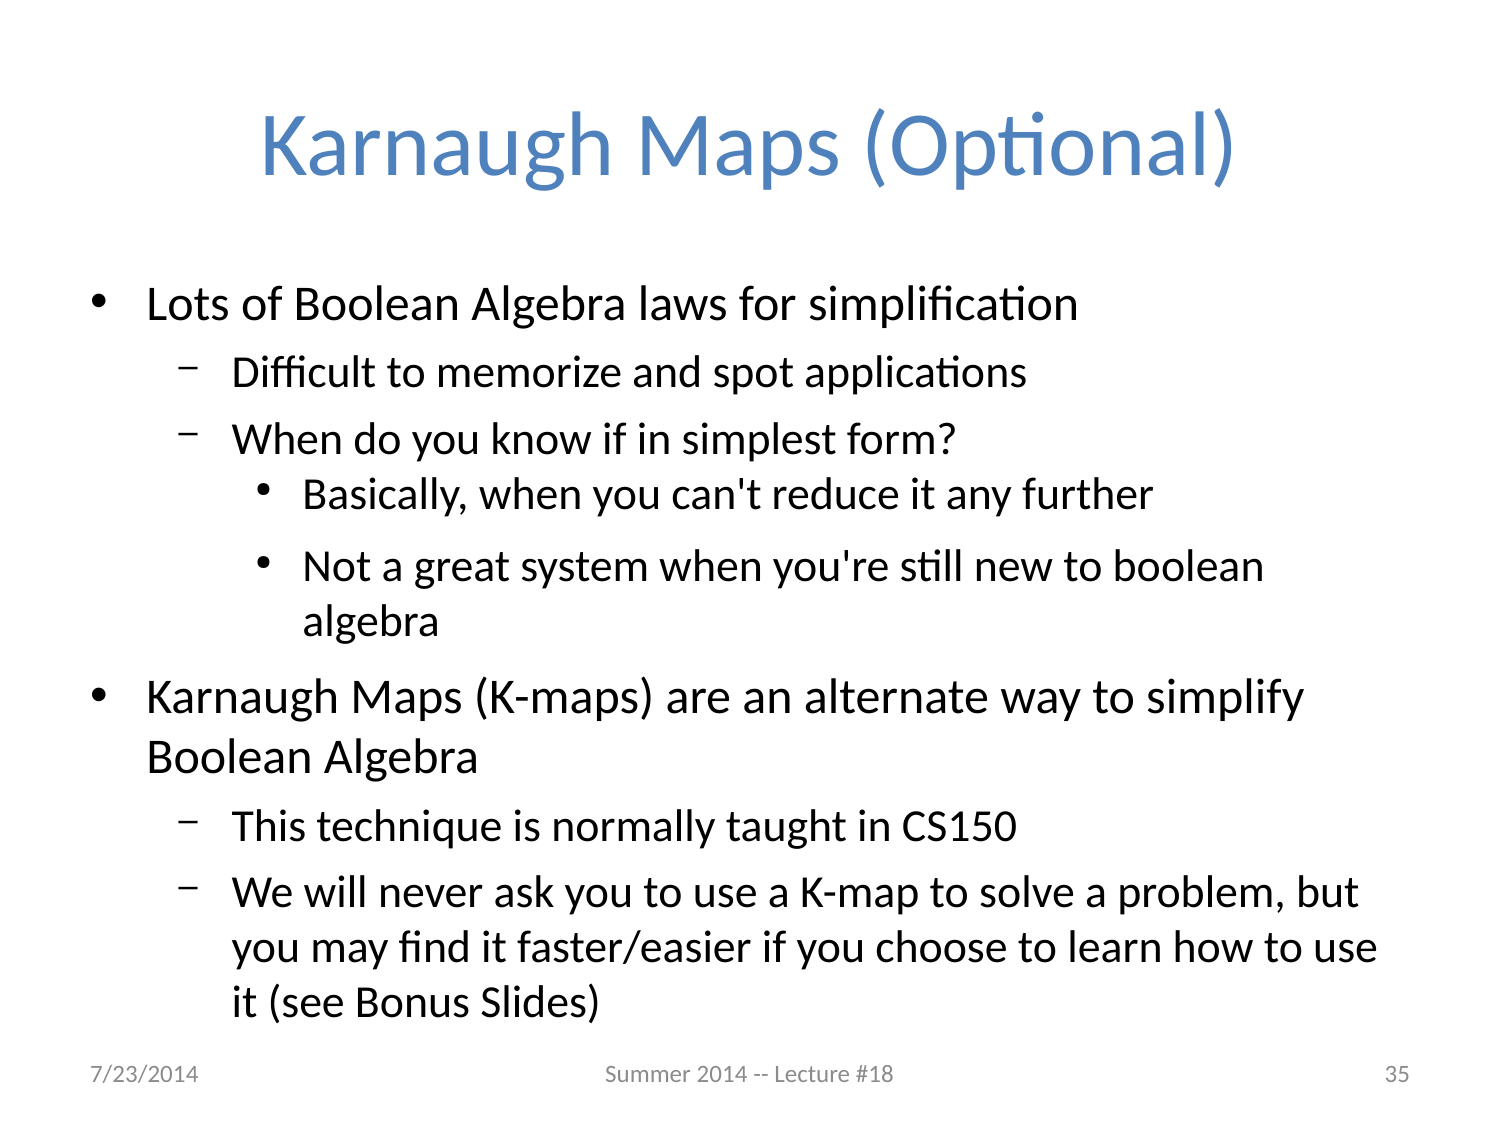

# Karnaugh Maps (Optional)
Lots of Boolean Algebra laws for simplification
Difficult to memorize and spot applications
When do you know if in simplest form?
Basically, when you can't reduce it any further
Not a great system when you're still new to boolean algebra
Karnaugh Maps (K-maps) are an alternate way to simplify Boolean Algebra
This technique is normally taught in CS150
We will never ask you to use a K-map to solve a problem, but you may find it faster/easier if you choose to learn how to use it (see Bonus Slides)
7/23/2014
Summer 2014 -- Lecture #18